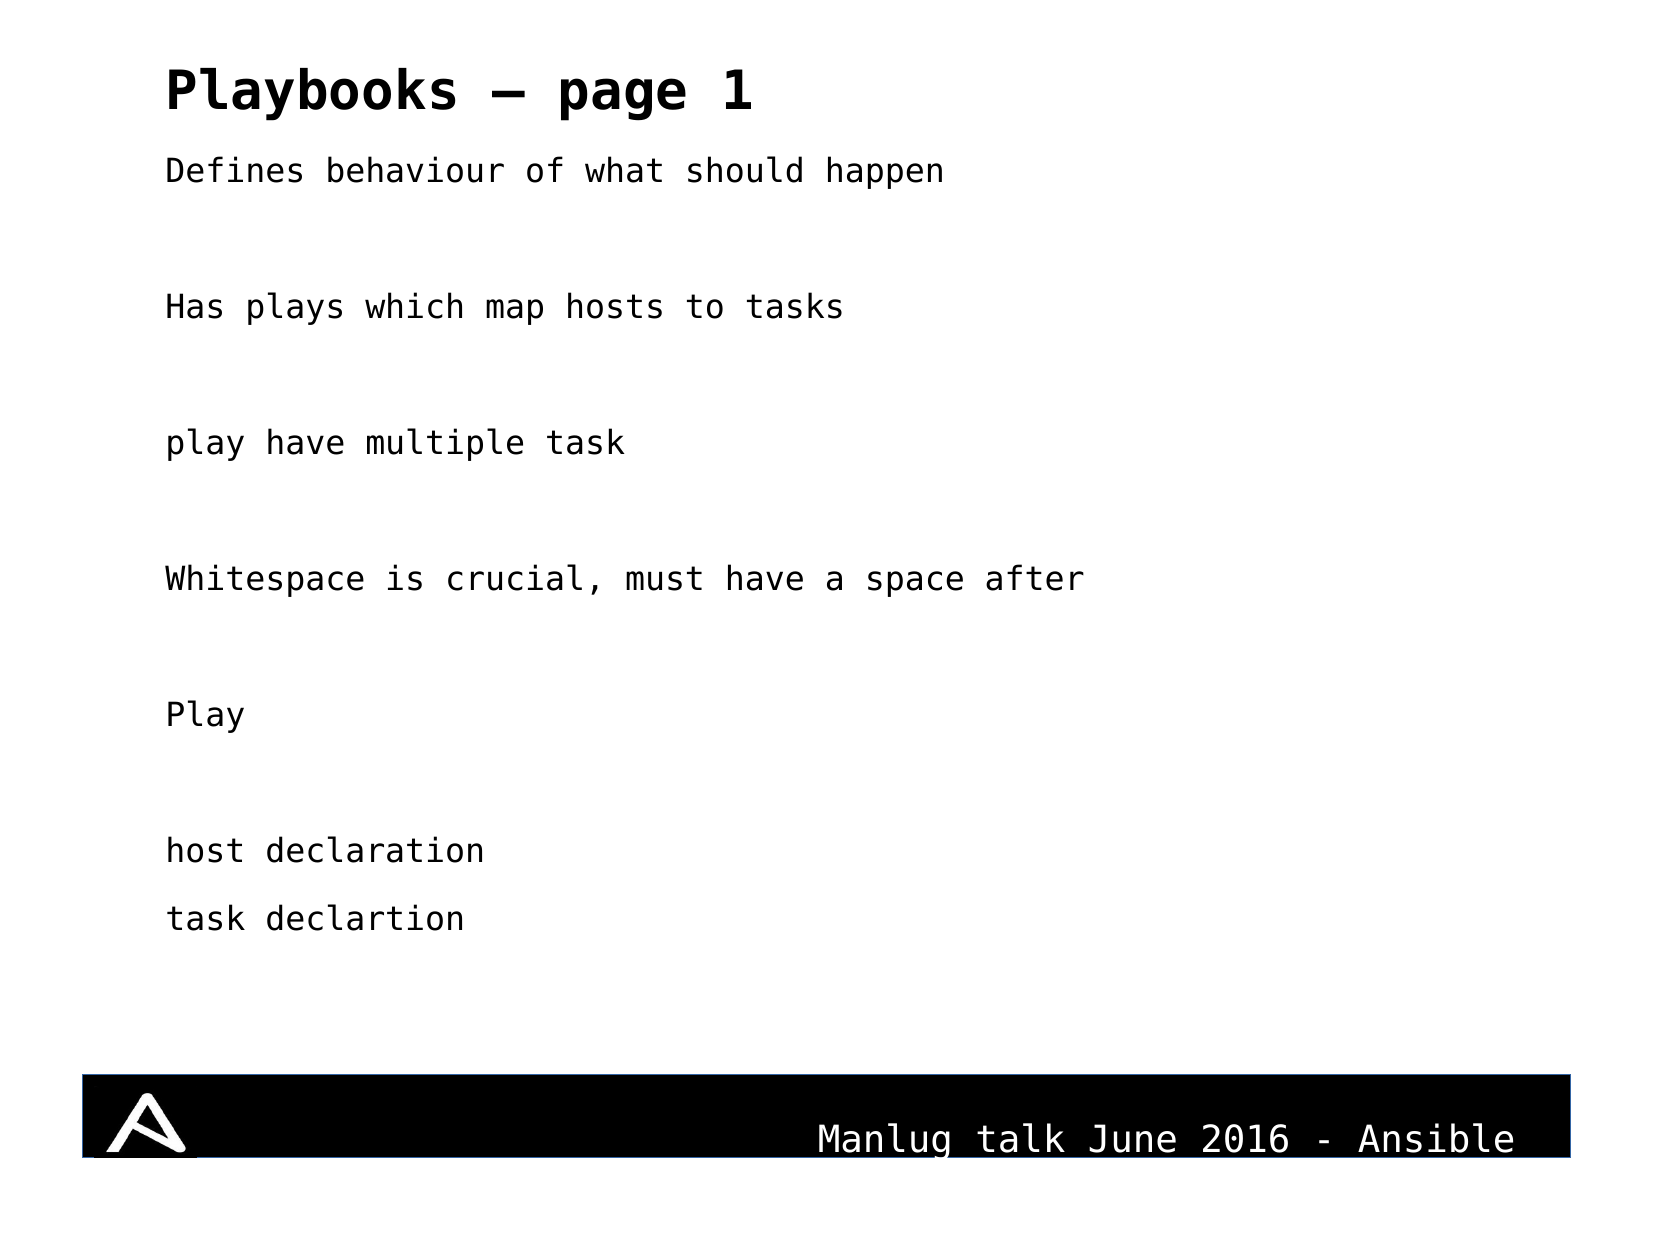

#
Playbooks – page 1
Defines behaviour of what should happen
Has plays which map hosts to tasks
play have multiple task
Whitespace is crucial, must have a space after
Play
host declaration
task declartion
Manlug talk June 2016 - Ansible